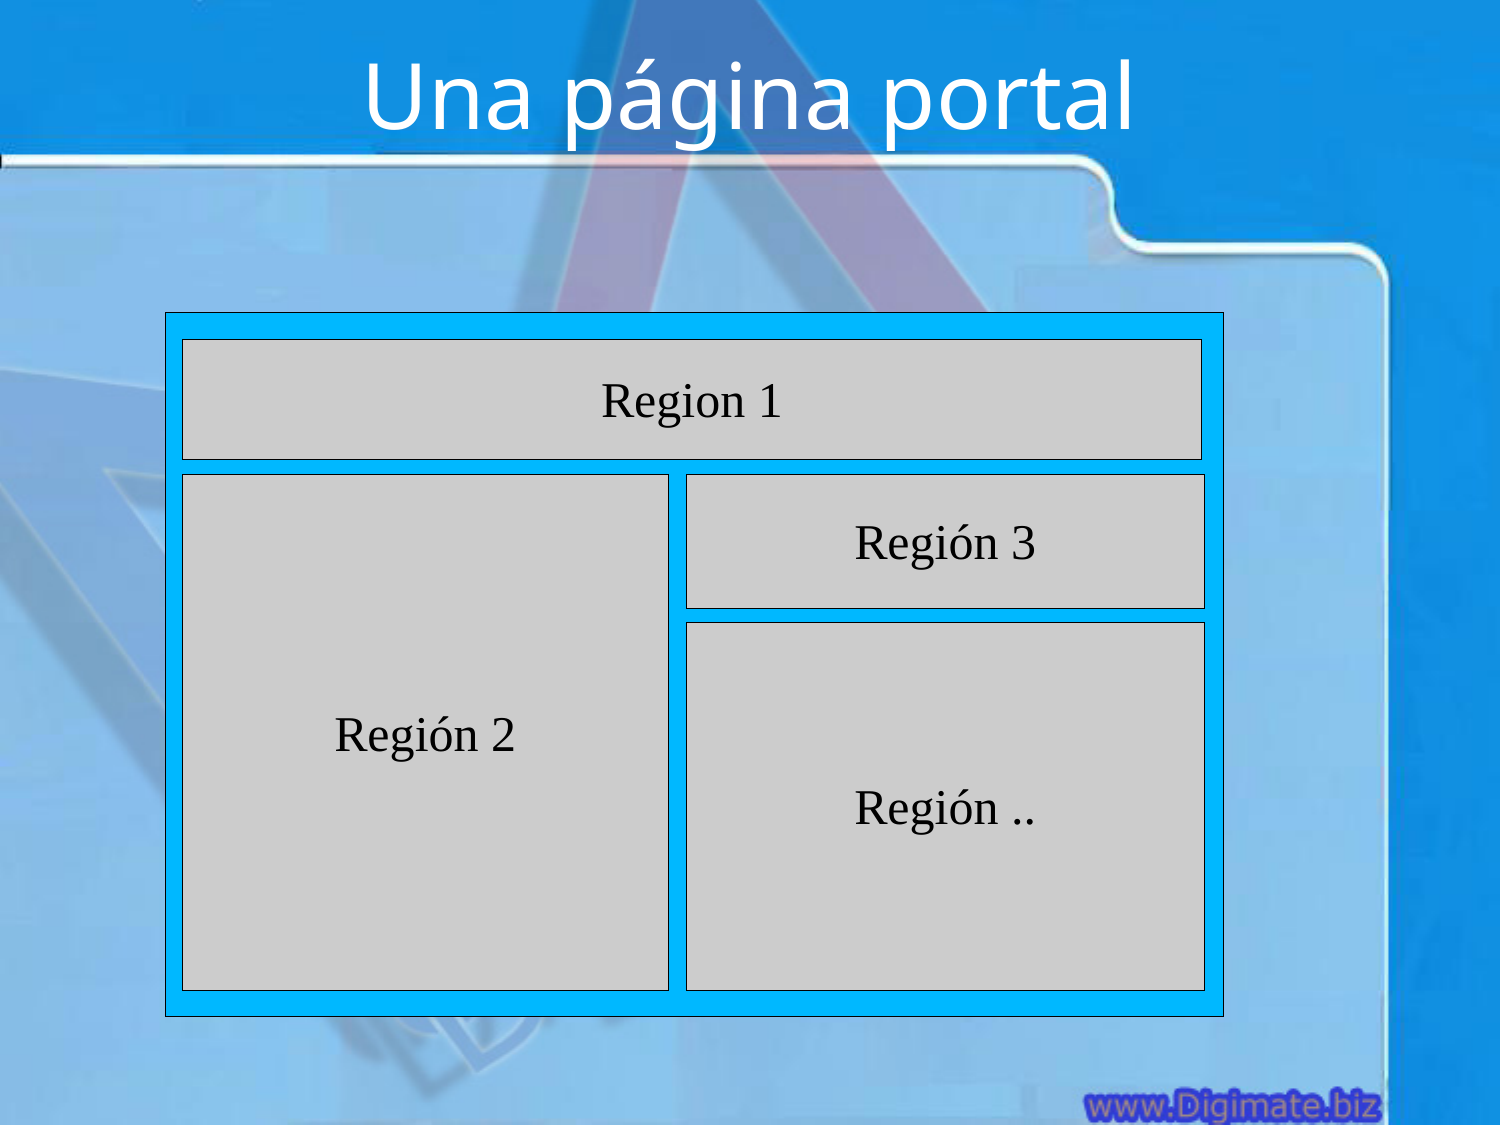

# Una página portal
Region 1
Región 2
Región 3
Región ..